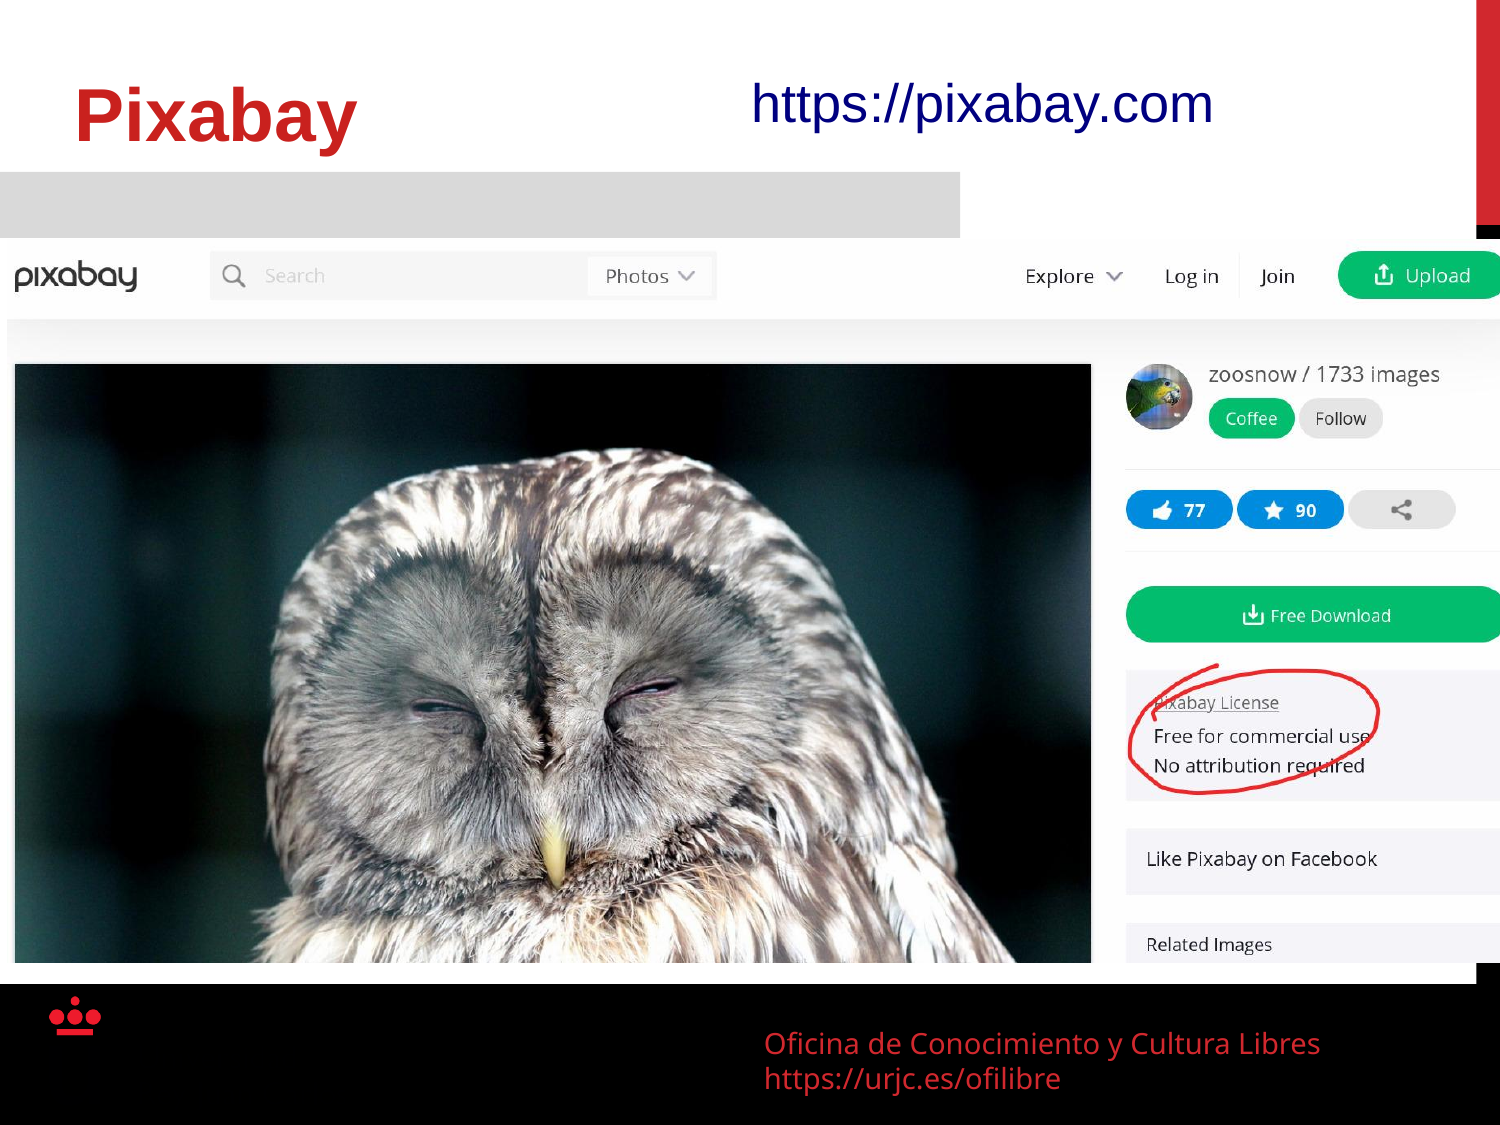

#
Pixabay
https://pixabay.com
Oficina de Conocimiento y Cultura Libres
https://urjc.es/ofilibre